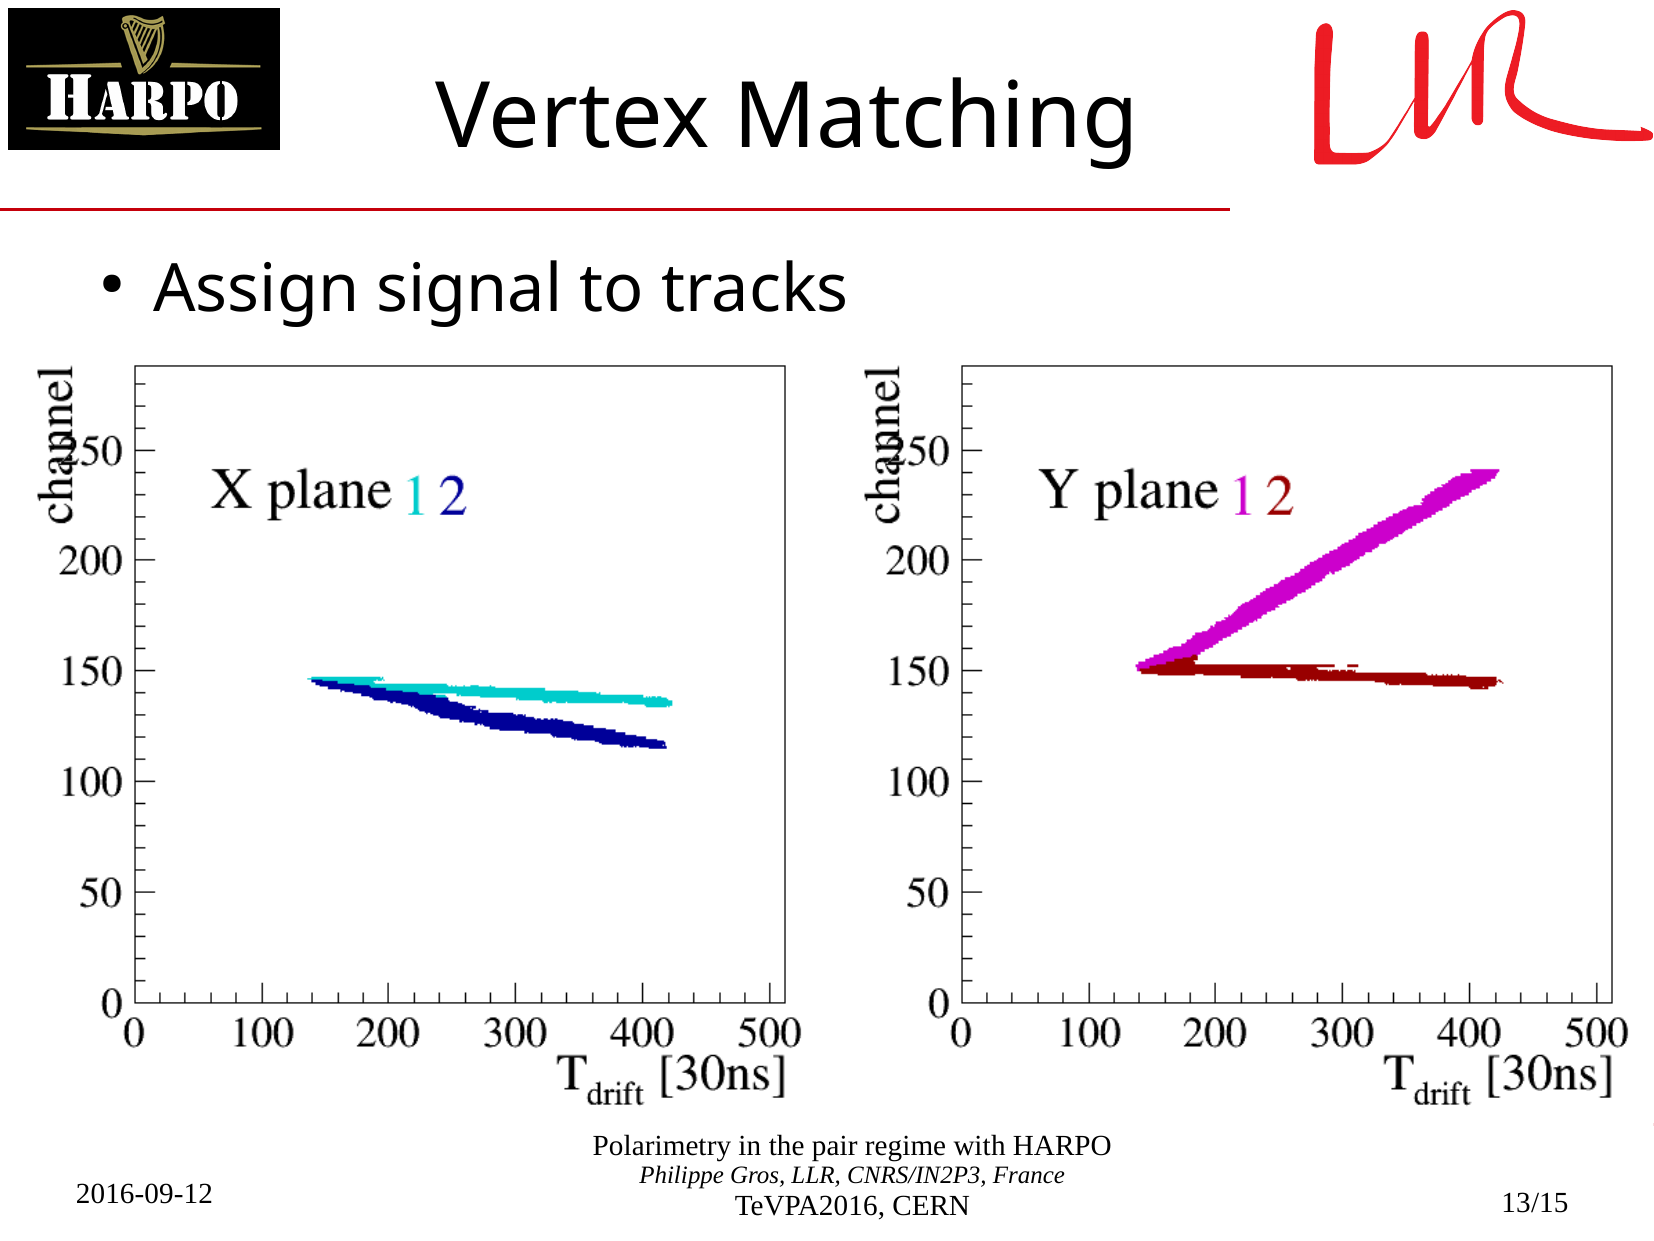

# Vertex Matching
Assign signal to tracks
2016-09-12
13